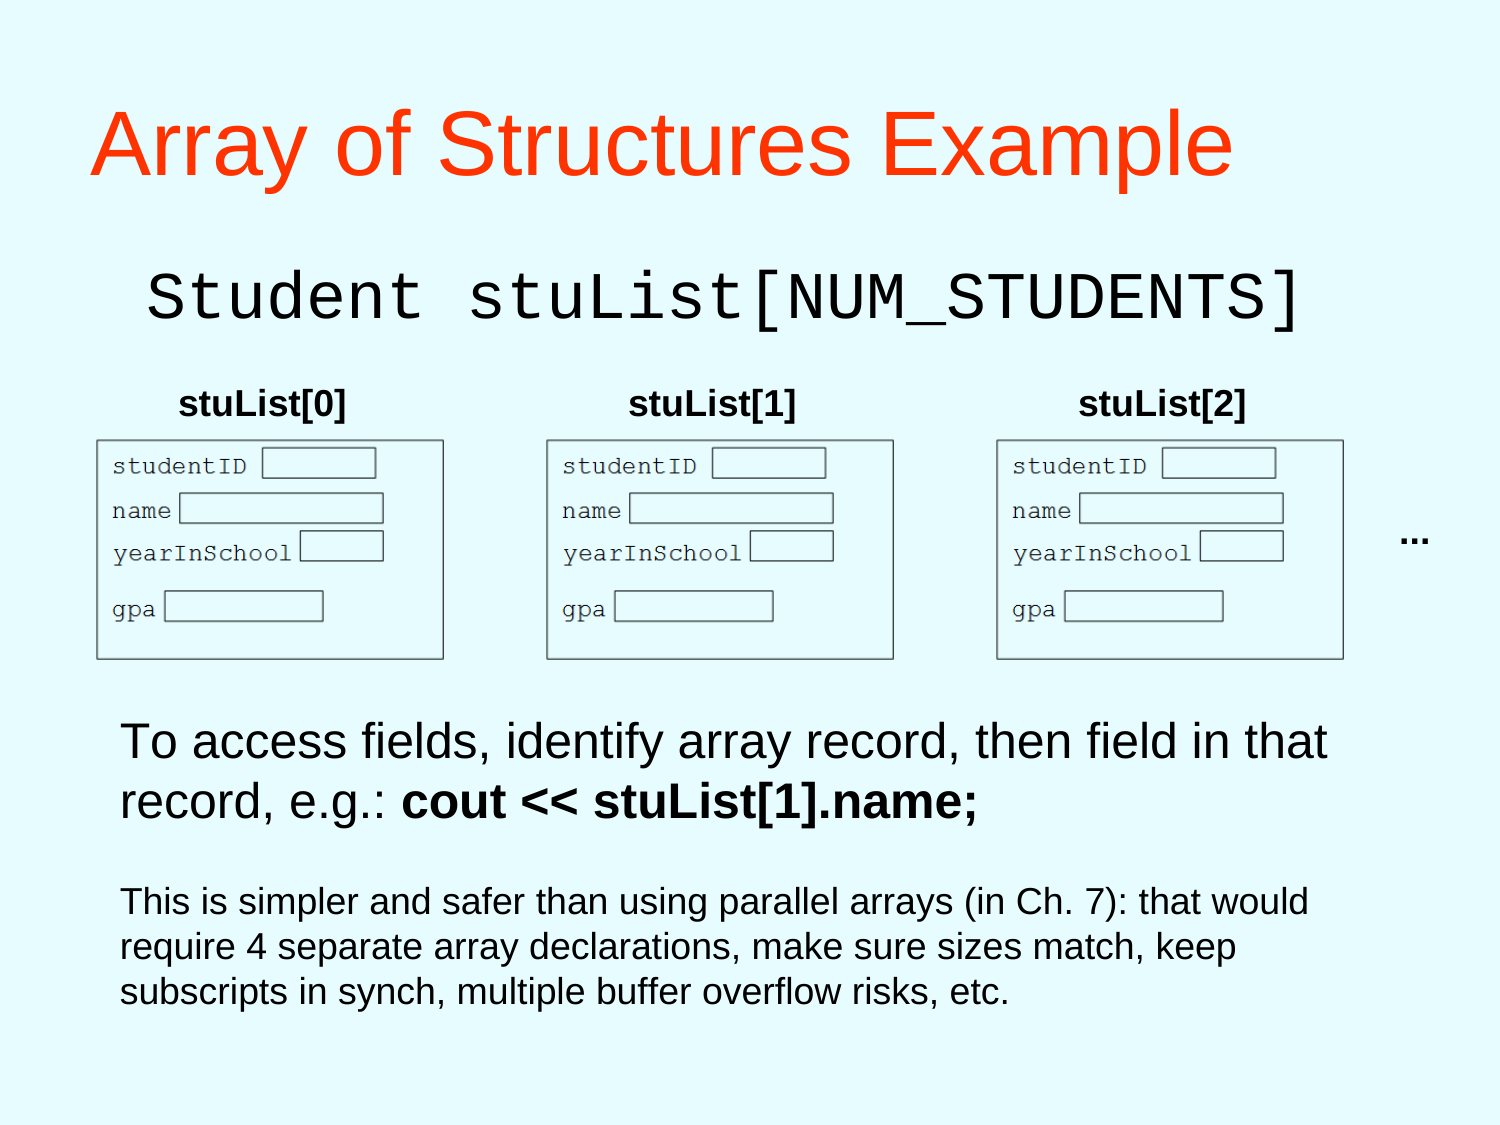

# Array of Structures Example
Student stuList[NUM_STUDENTS]
stuList[0]
stuList[1]
stuList[2]
...
To access fields, identify array record, then field in that record, e.g.: cout << stuList[1].name;
This is simpler and safer than using parallel arrays (in Ch. 7): that would require 4 separate array declarations, make sure sizes match, keep subscripts in synch, multiple buffer overflow risks, etc.